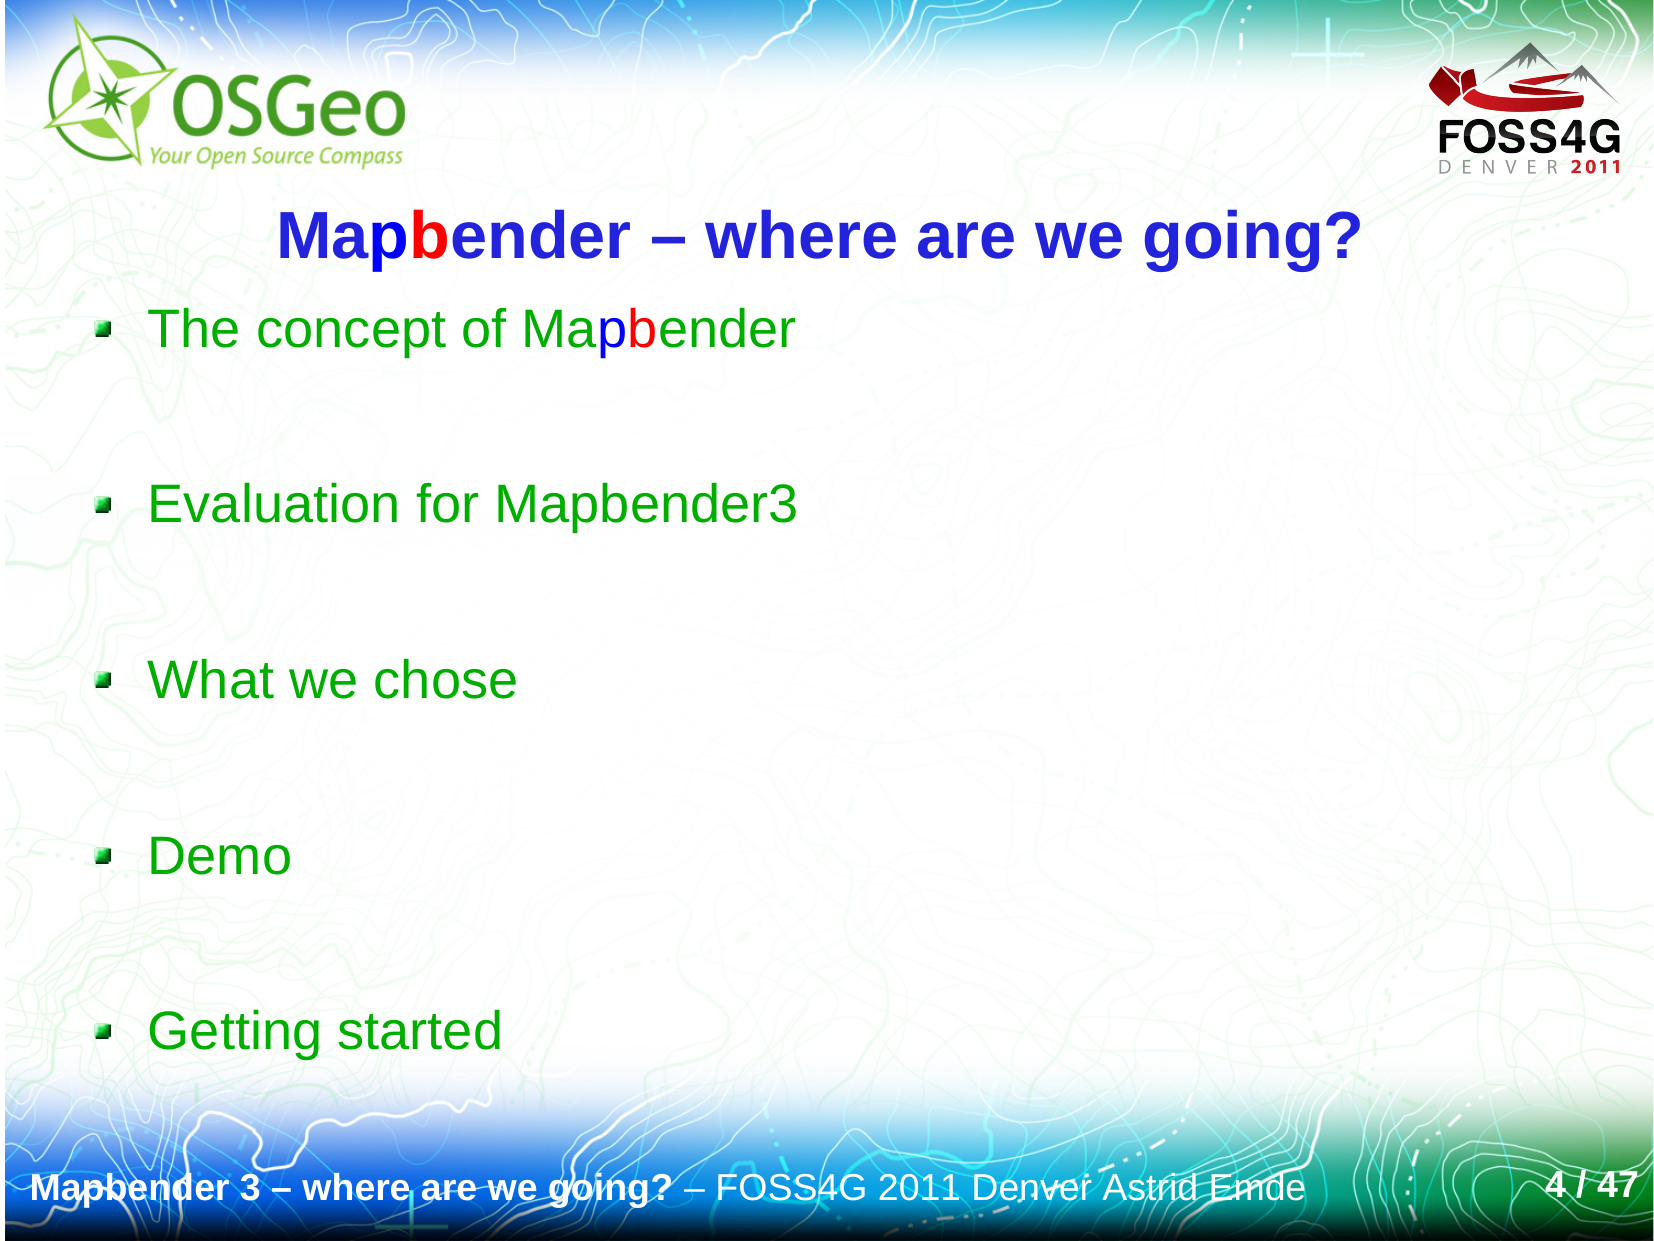

# Mapbender – where are we going?
The concept of Mapbender
Evaluation for Mapbender3
What we chose
Demo
Getting started